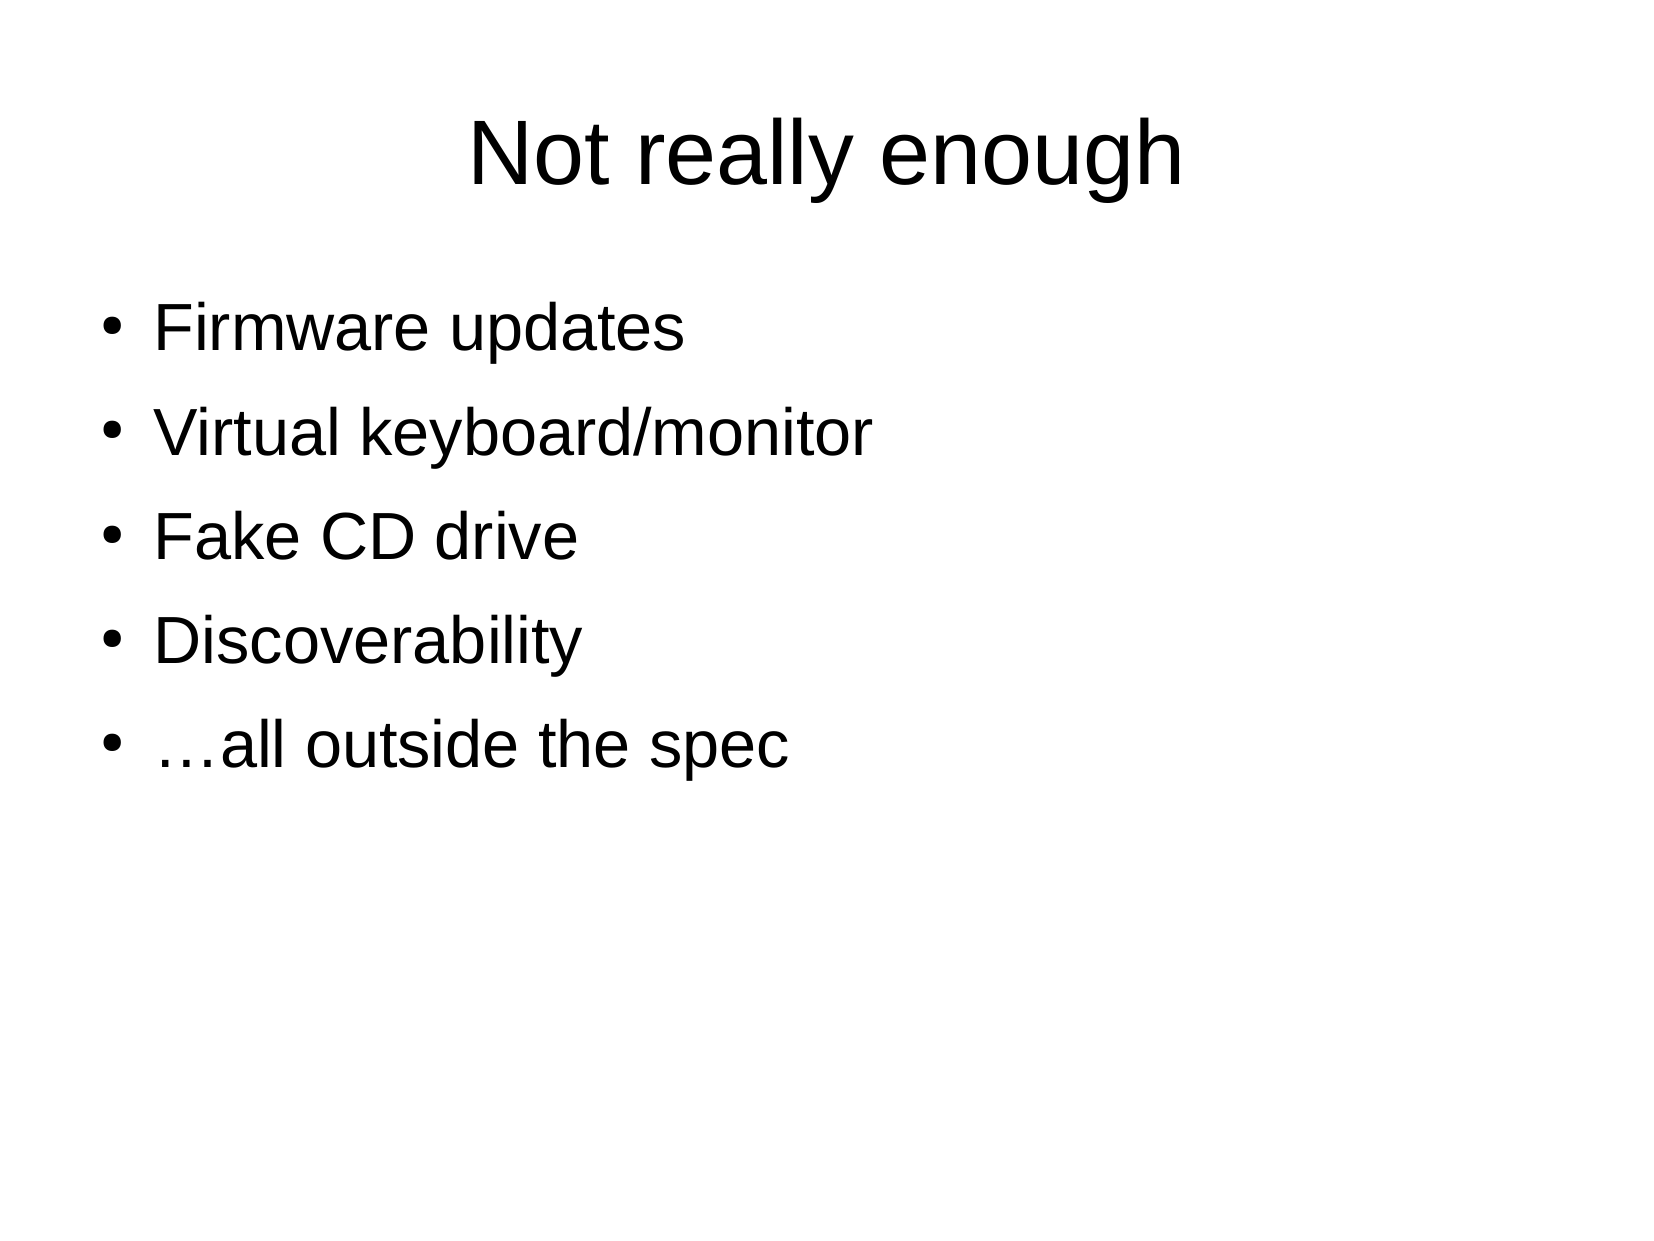

# Not really enough
Firmware updates
Virtual keyboard/monitor
Fake CD drive
Discoverability
…all outside the spec